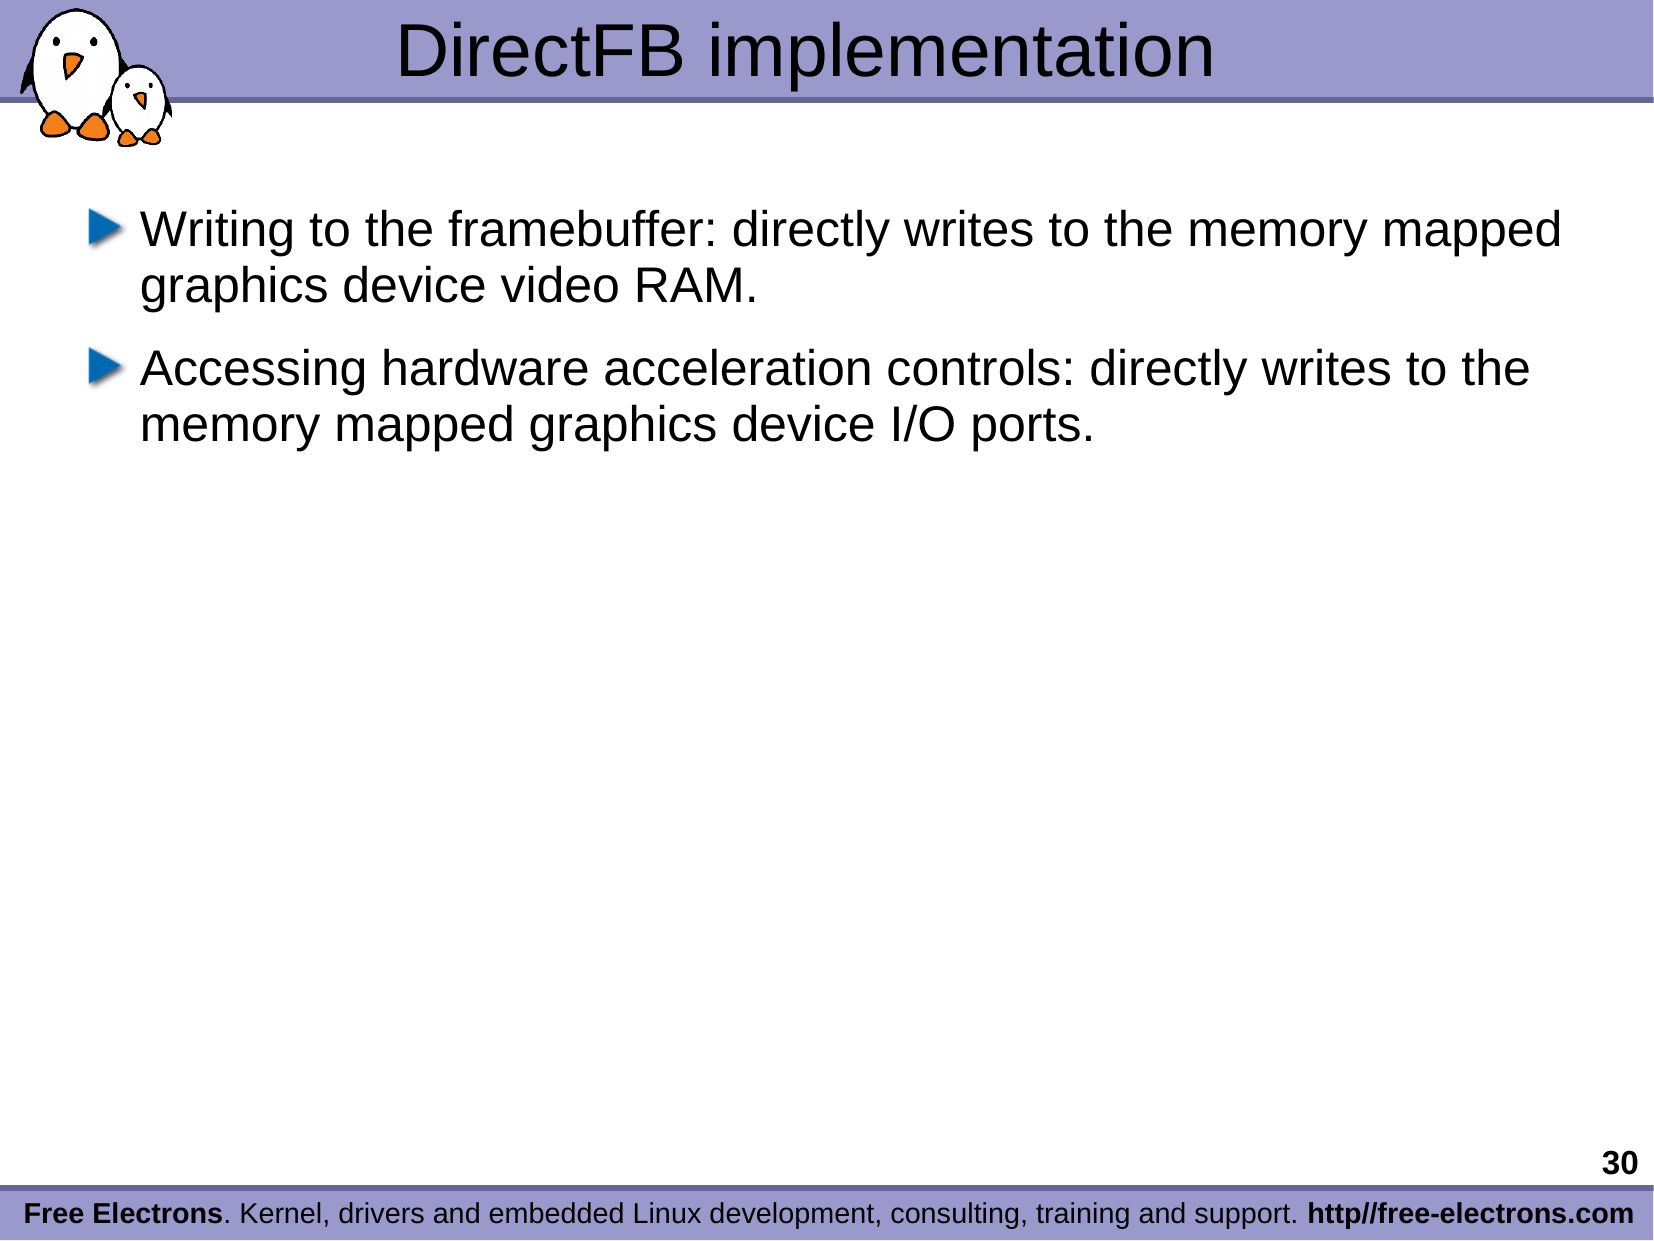

# DirectFB implementation
Writing to the framebuffer: directly writes to the memory mapped graphics device video RAM.
Accessing hardware acceleration controls: directly writes to the memory mapped graphics device I/O ports.